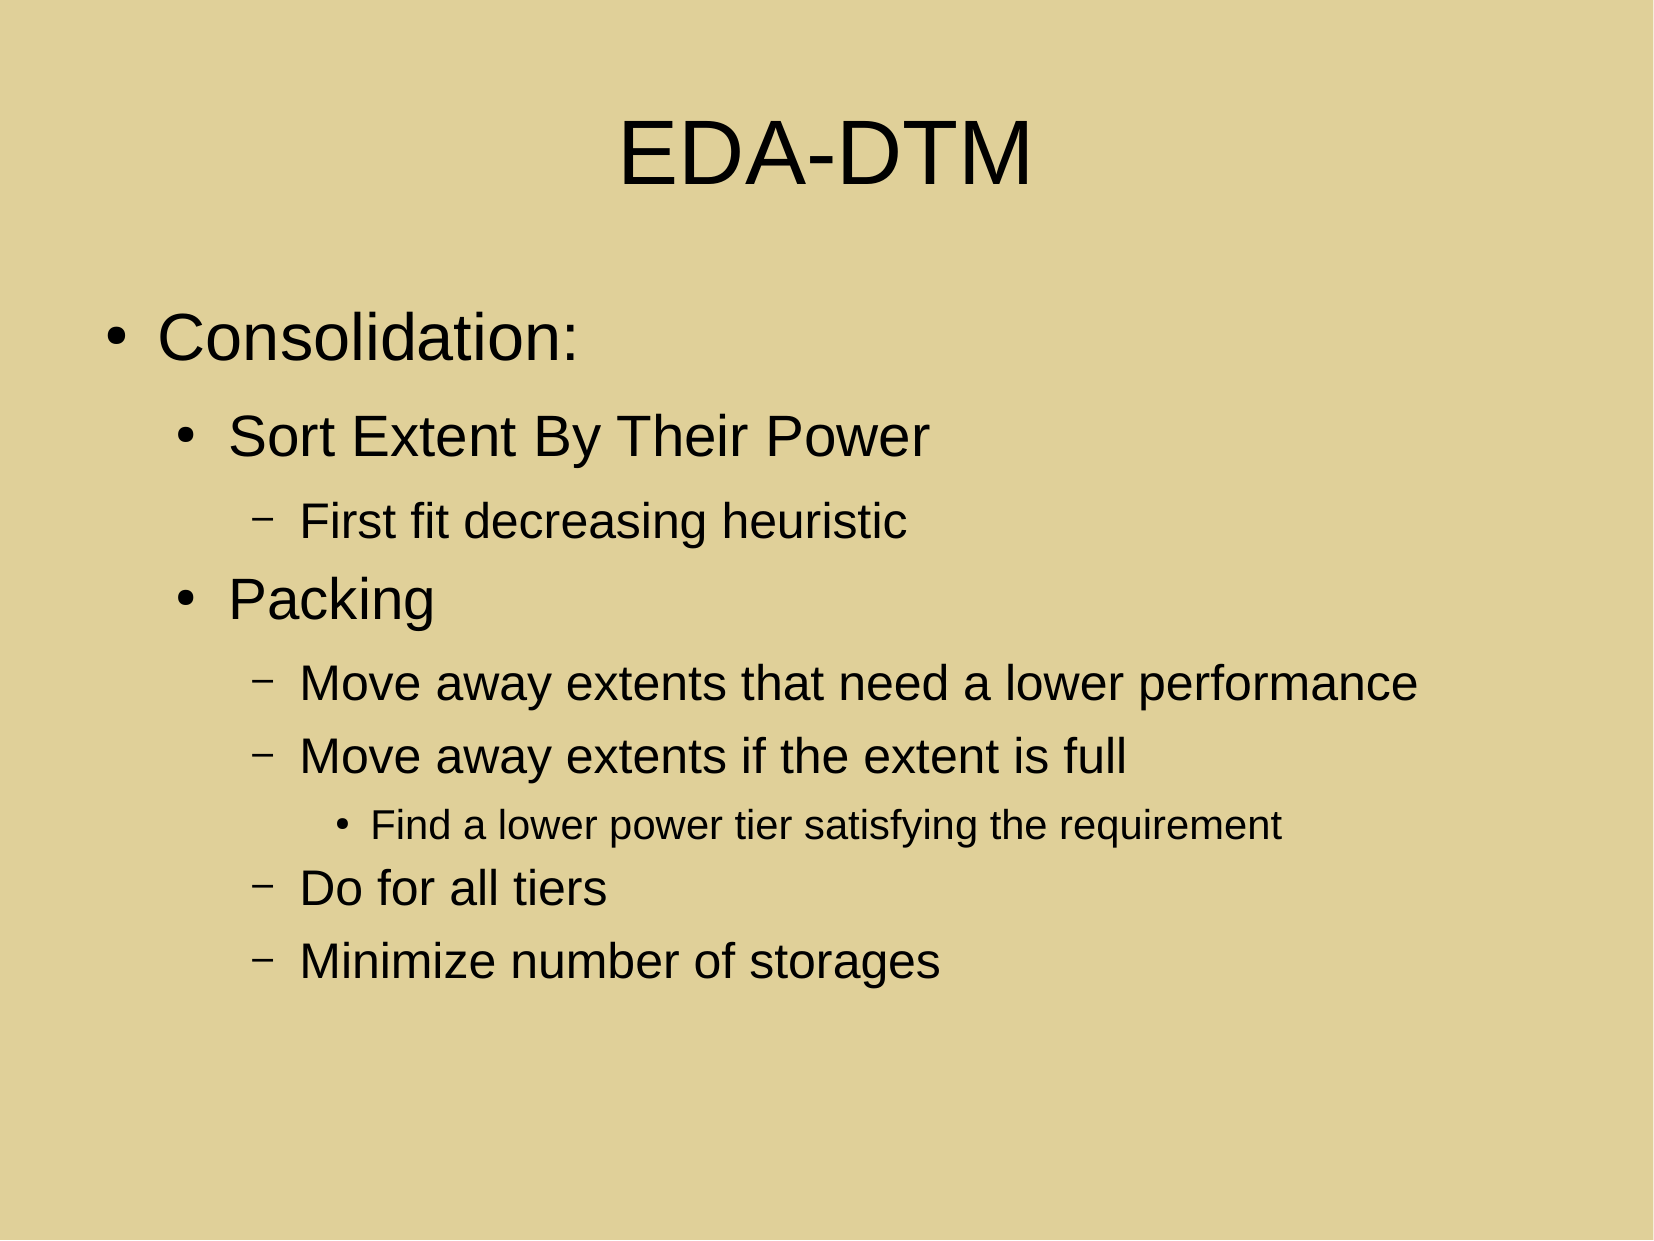

# EDA-DTM
Consolidation:
Sort Extent By Their Power
First fit decreasing heuristic
Packing
Move away extents that need a lower performance
Move away extents if the extent is full
Find a lower power tier satisfying the requirement
Do for all tiers
Minimize number of storages